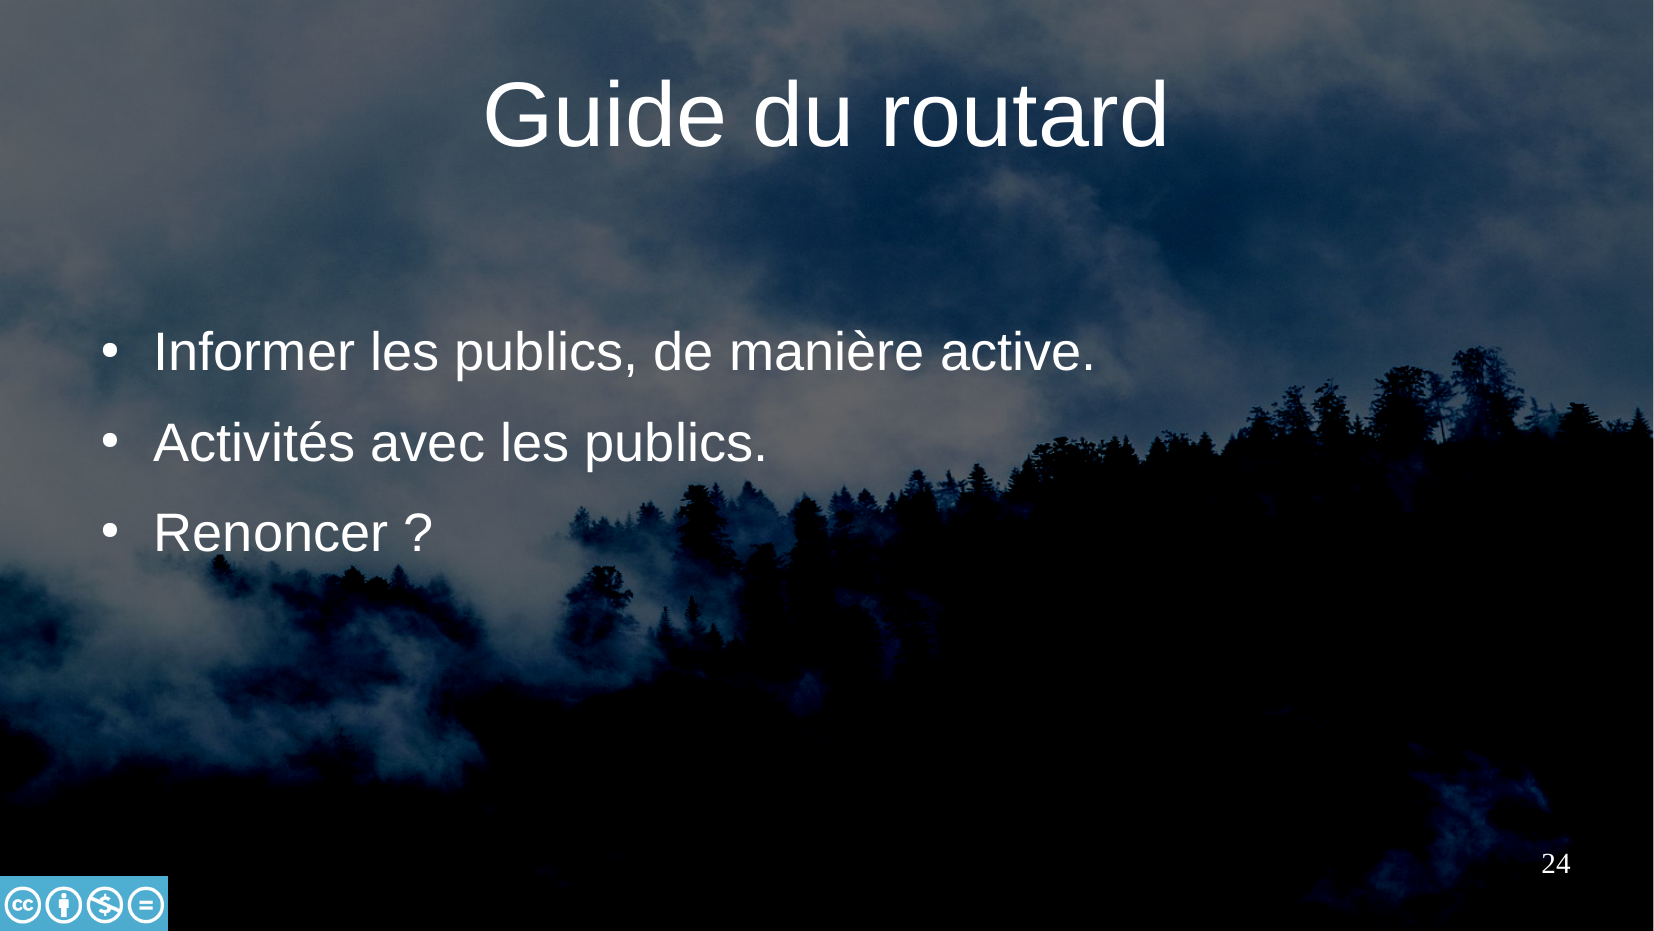

# Guide du routard
Informer les publics, de manière active.
Activités avec les publics.
Renoncer ?
24